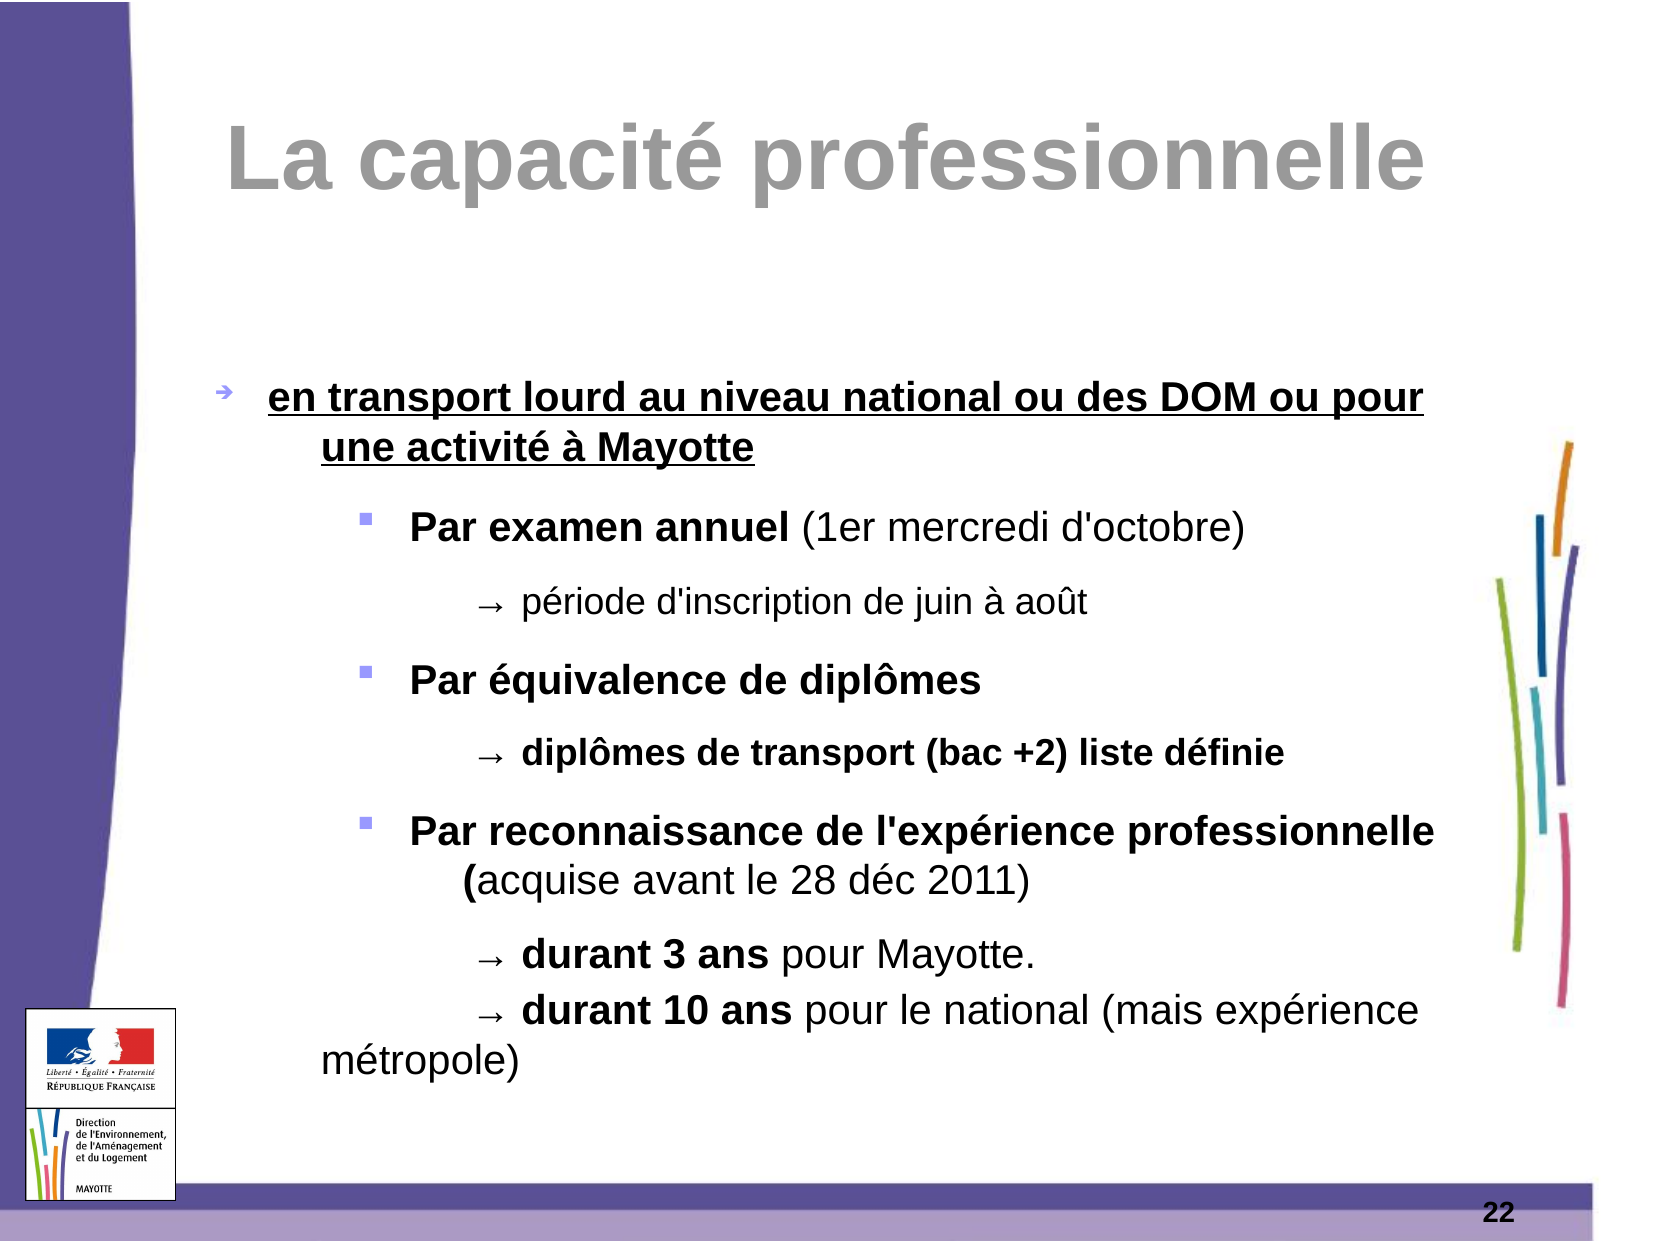

# La capacité professionnelle
en transport lourd au niveau national ou des DOM ou pour une activité à Mayotte
Par examen annuel (1er mercredi d'octobre)
 		→ période d'inscription de juin à août
Par équivalence de diplômes
 		→ diplômes de transport (bac +2) liste définie
Par reconnaissance de l'expérience professionnelle (acquise avant le 28 déc 2011)
 		→ durant 3 ans pour Mayotte.
 		→ durant 10 ans pour le national (mais expérience métropole)